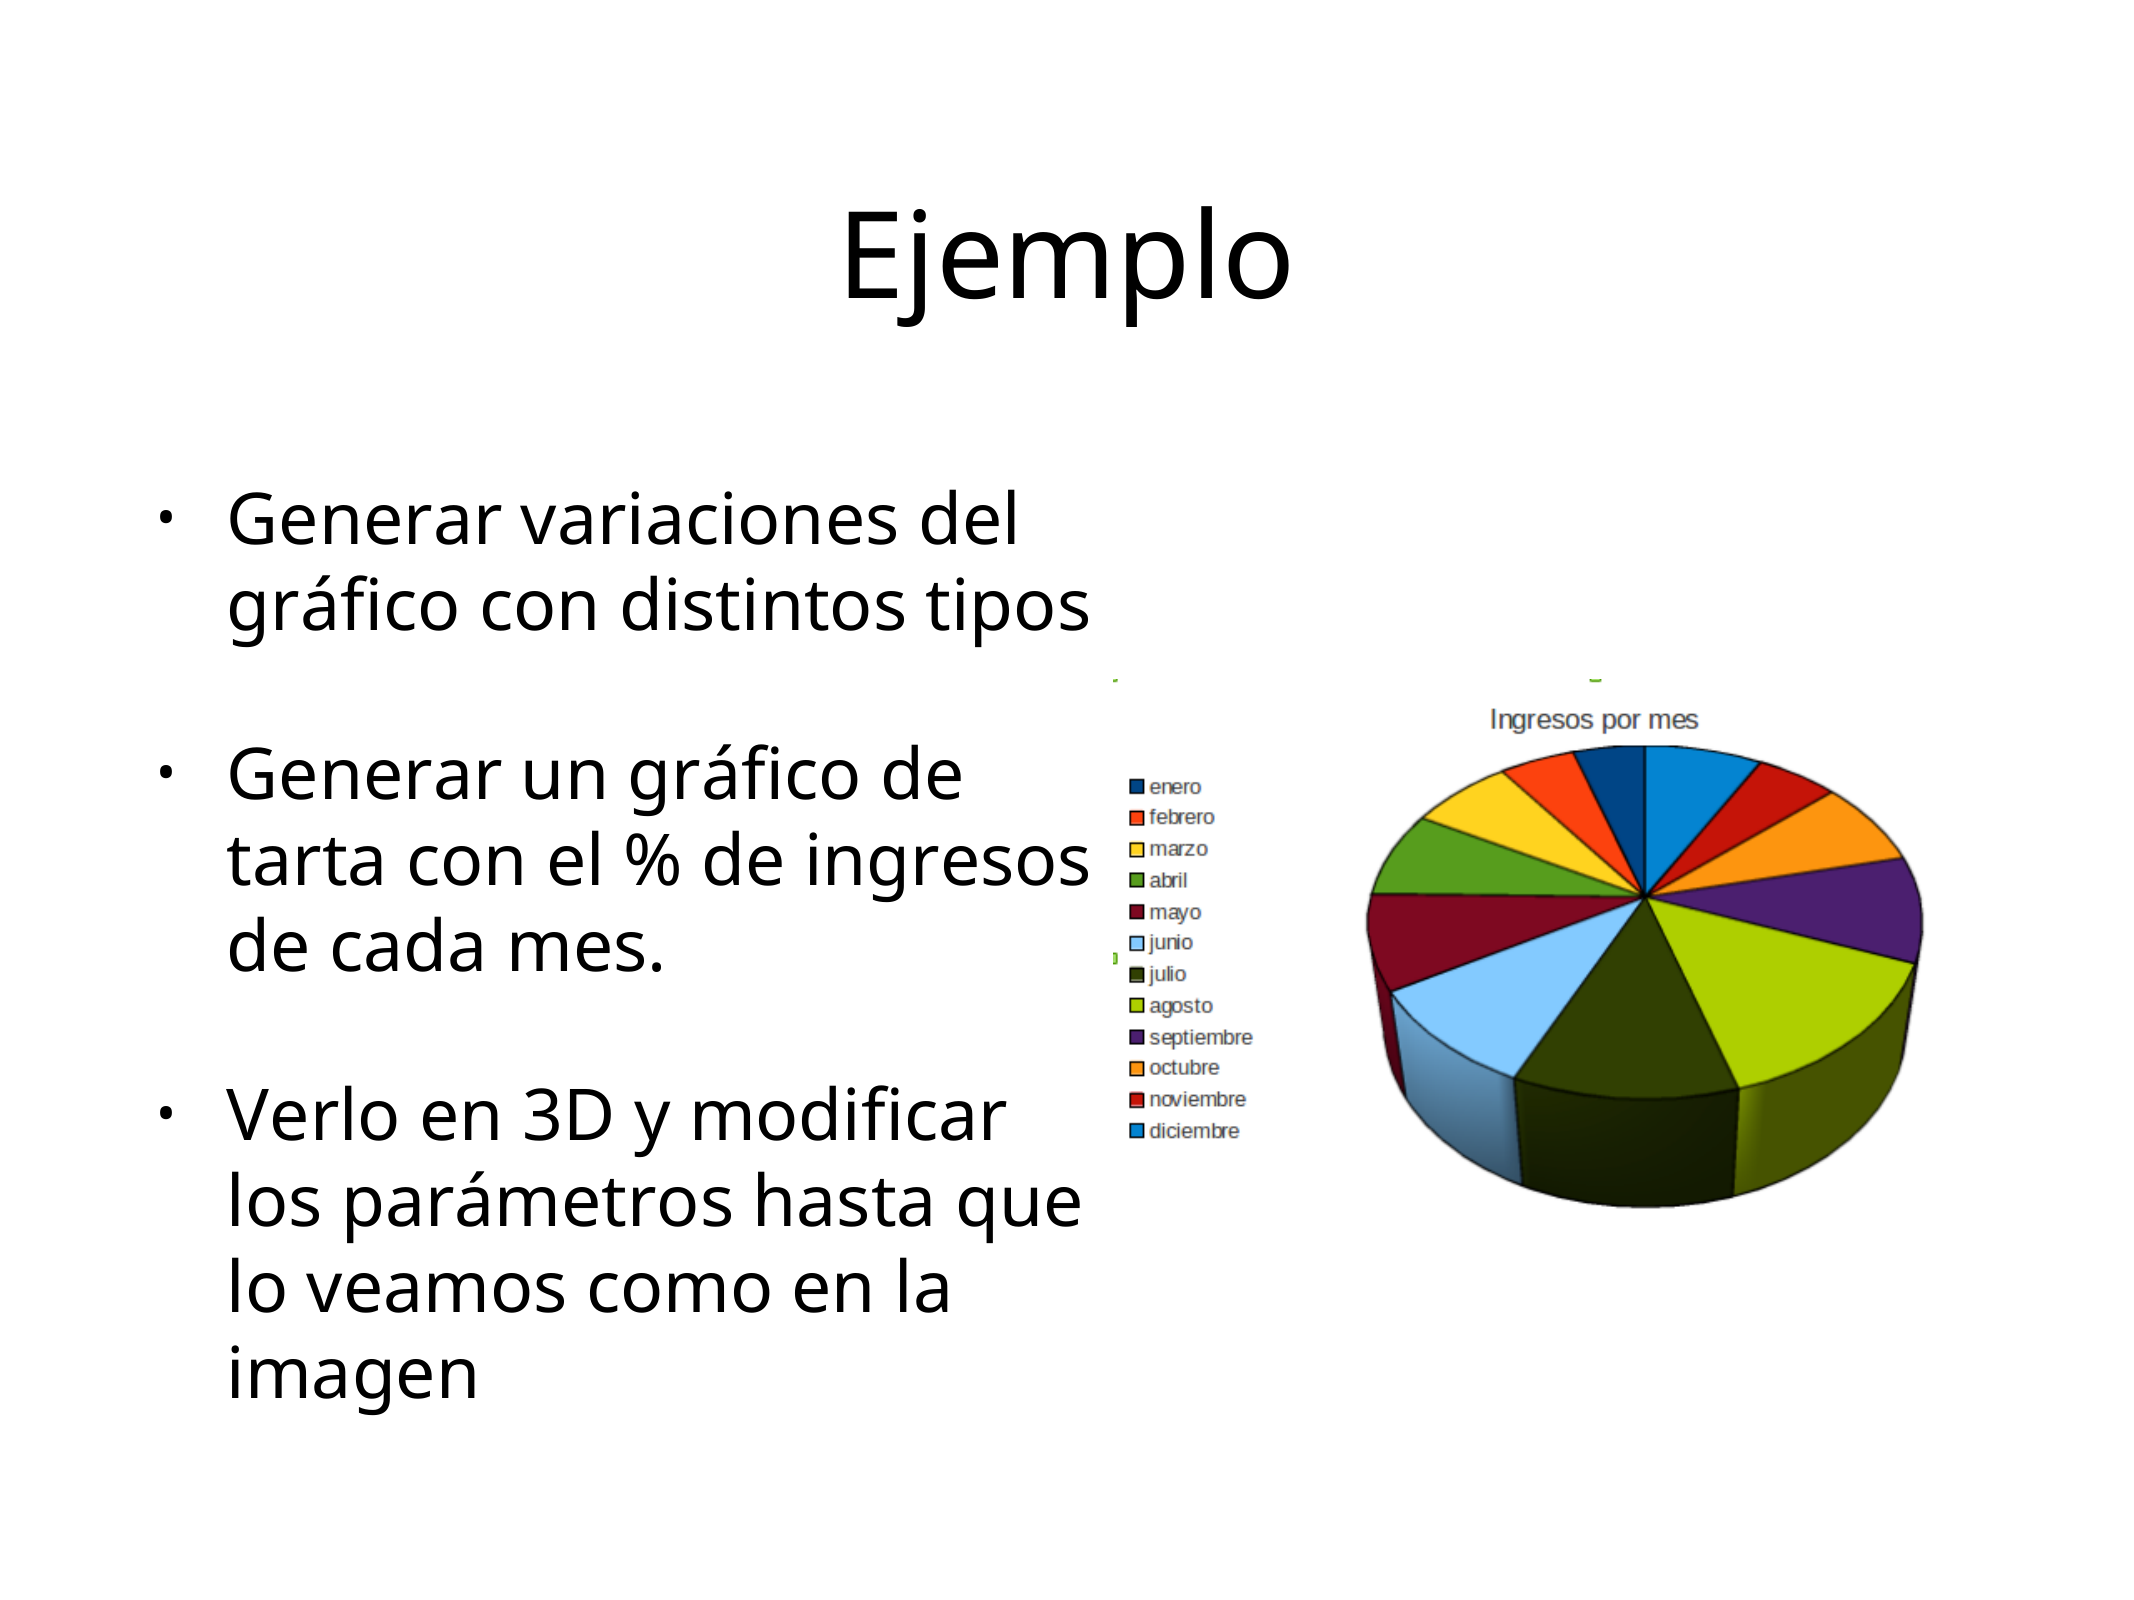

# Ejemplo
Generar variaciones del gráfico con distintos tipos
Generar un gráfico de tarta con el % de ingresos de cada mes.
Verlo en 3D y modificar los parámetros hasta que lo veamos como en la imagen